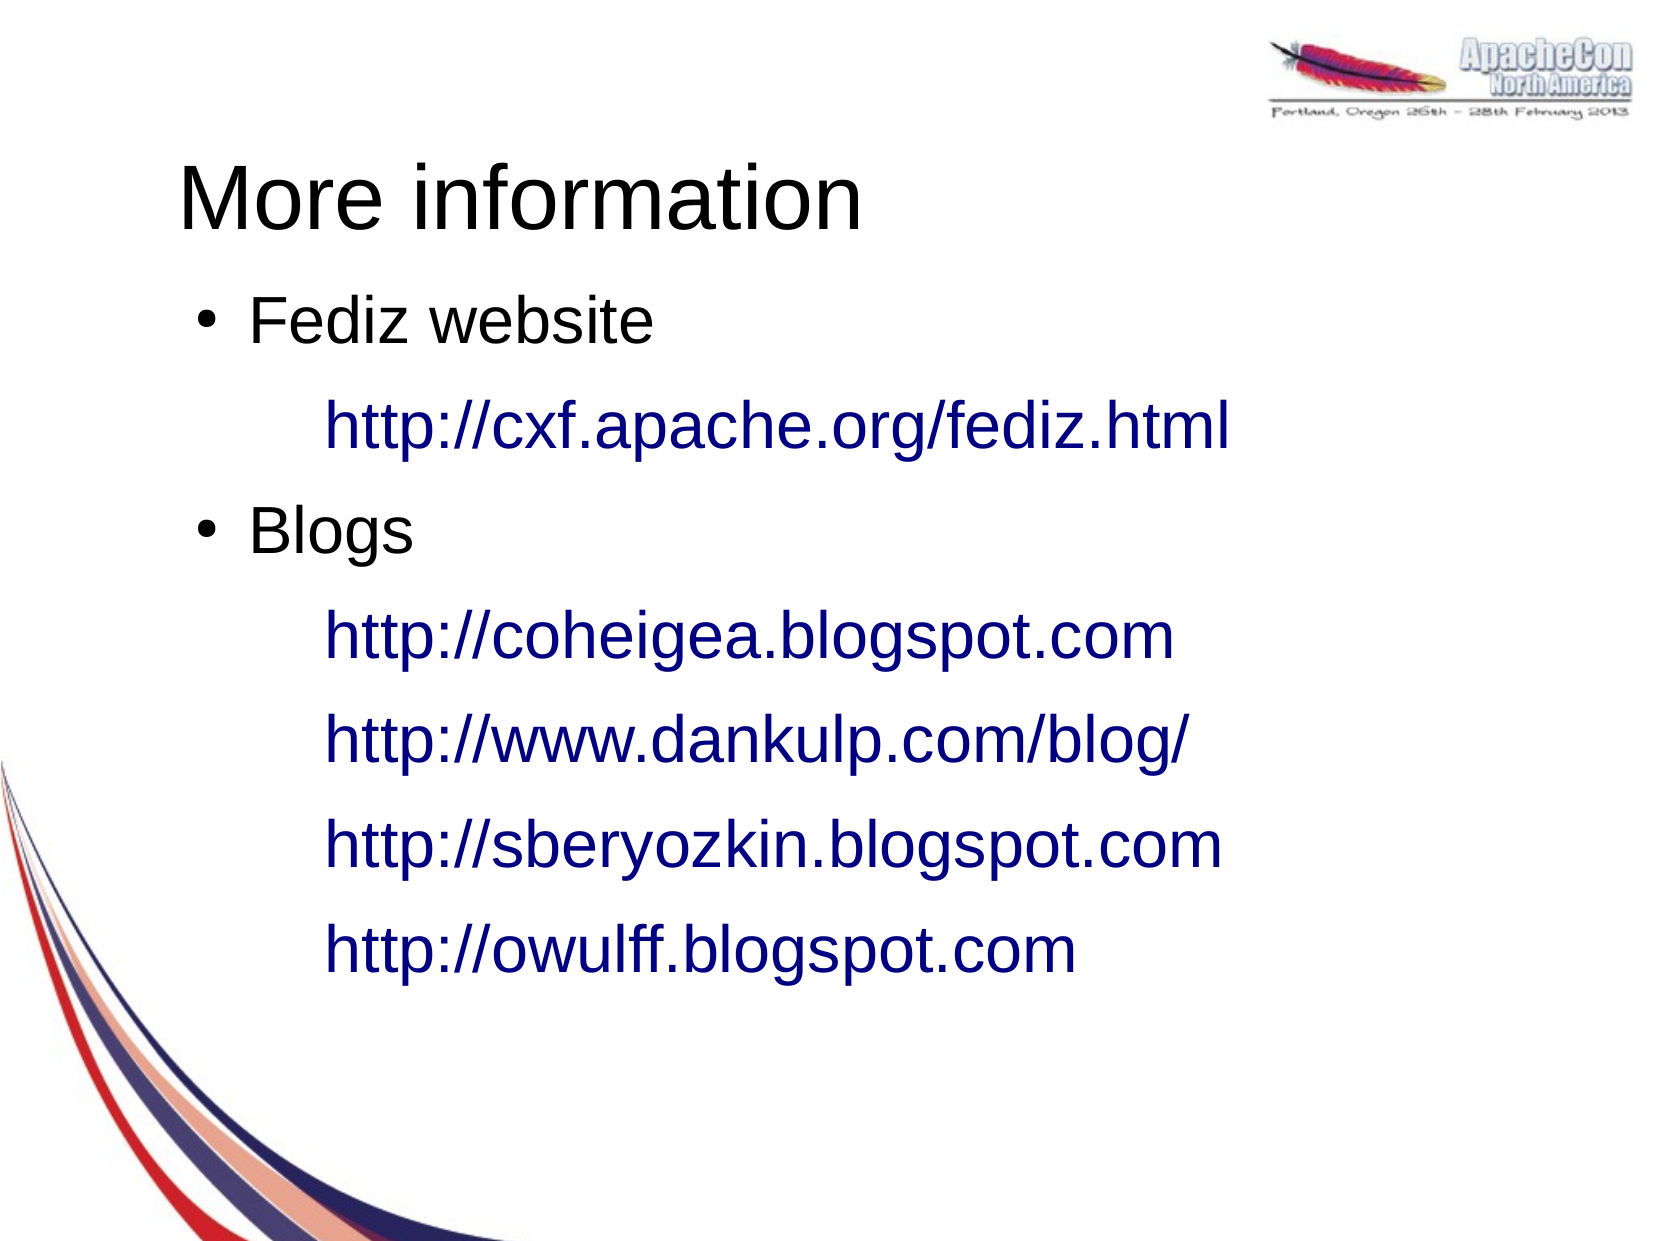

# More information
Fediz website
http://cxf.apache.org/fediz.html
Blogs
http://coheigea.blogspot.com
http://www.dankulp.com/blog/
http://sberyozkin.blogspot.com
http://owulff.blogspot.com